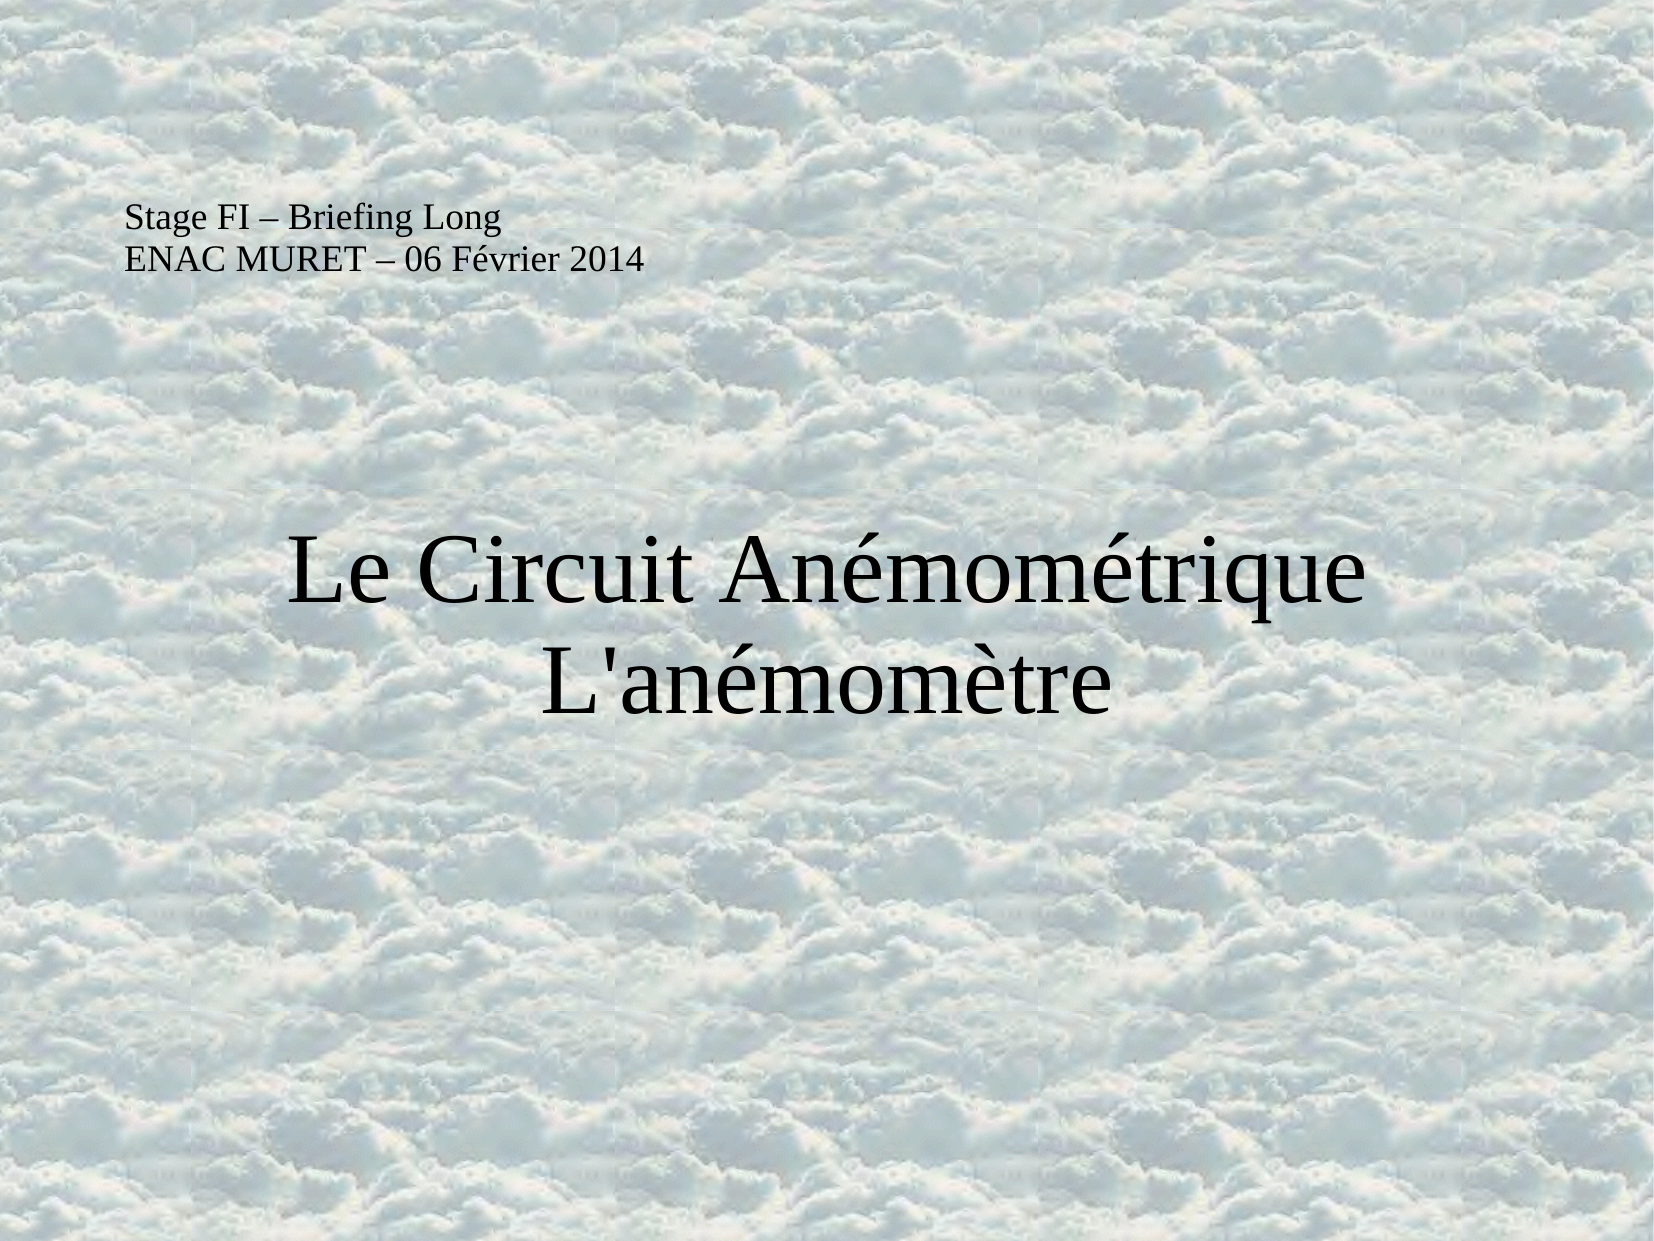

# Stage FI – Briefing Long ENAC MURET – 06 Février 2014
Le Circuit Anémométrique
L'anémomètre